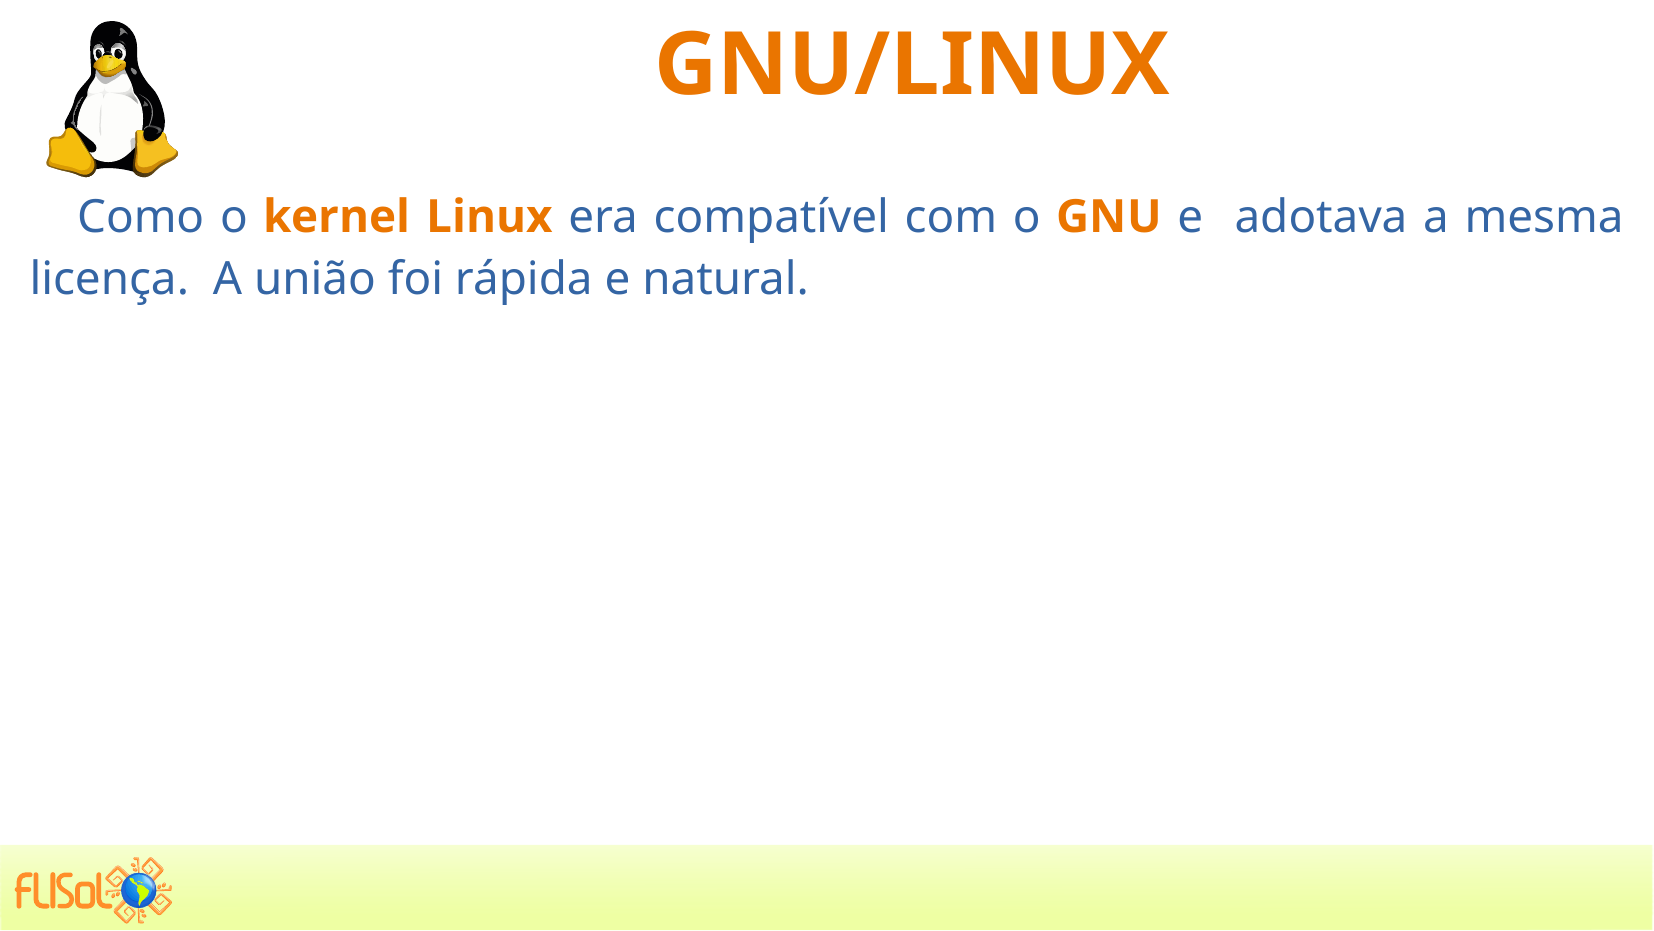

GNU/LINUX
 Como o kernel Linux era compatível com o GNU e adotava a mesma licença. A união foi rápida e natural.